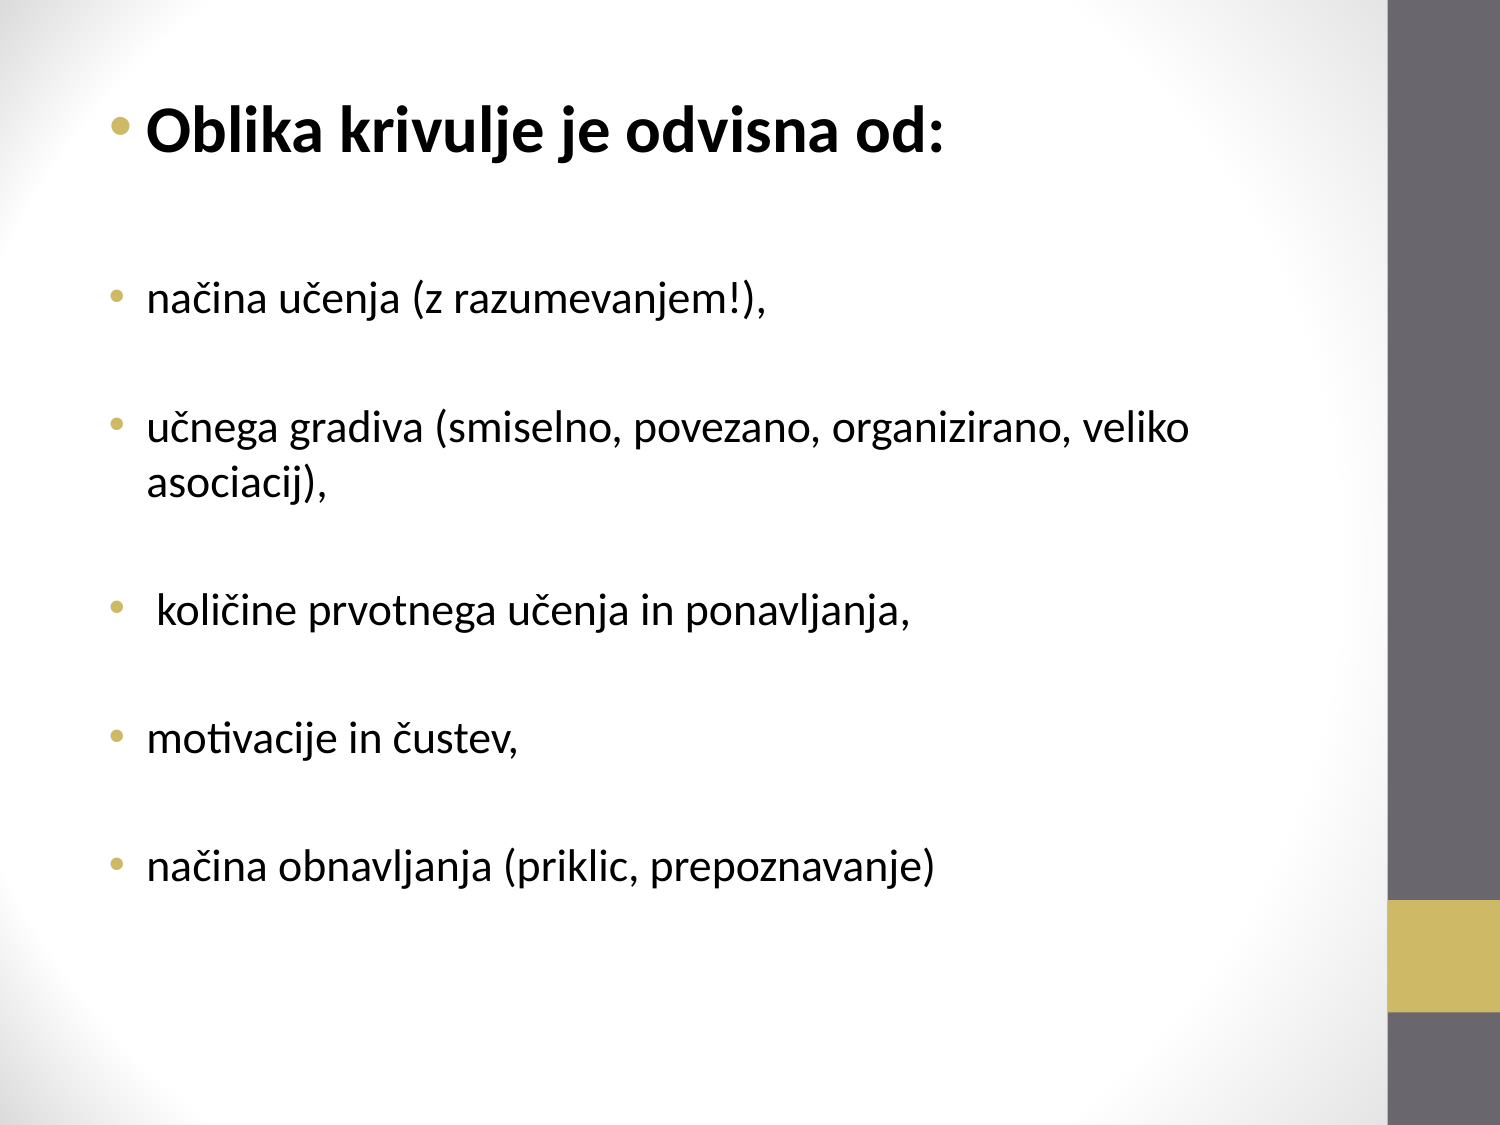

# Oblika krivulje je odvisna od:
načina učenja (z razumevanjem!),
učnega gradiva (smiselno, povezano, organizirano, veliko asociacij),
 količine prvotnega učenja in ponavljanja,
motivacije in čustev,
načina obnavljanja (priklic, prepoznavanje)